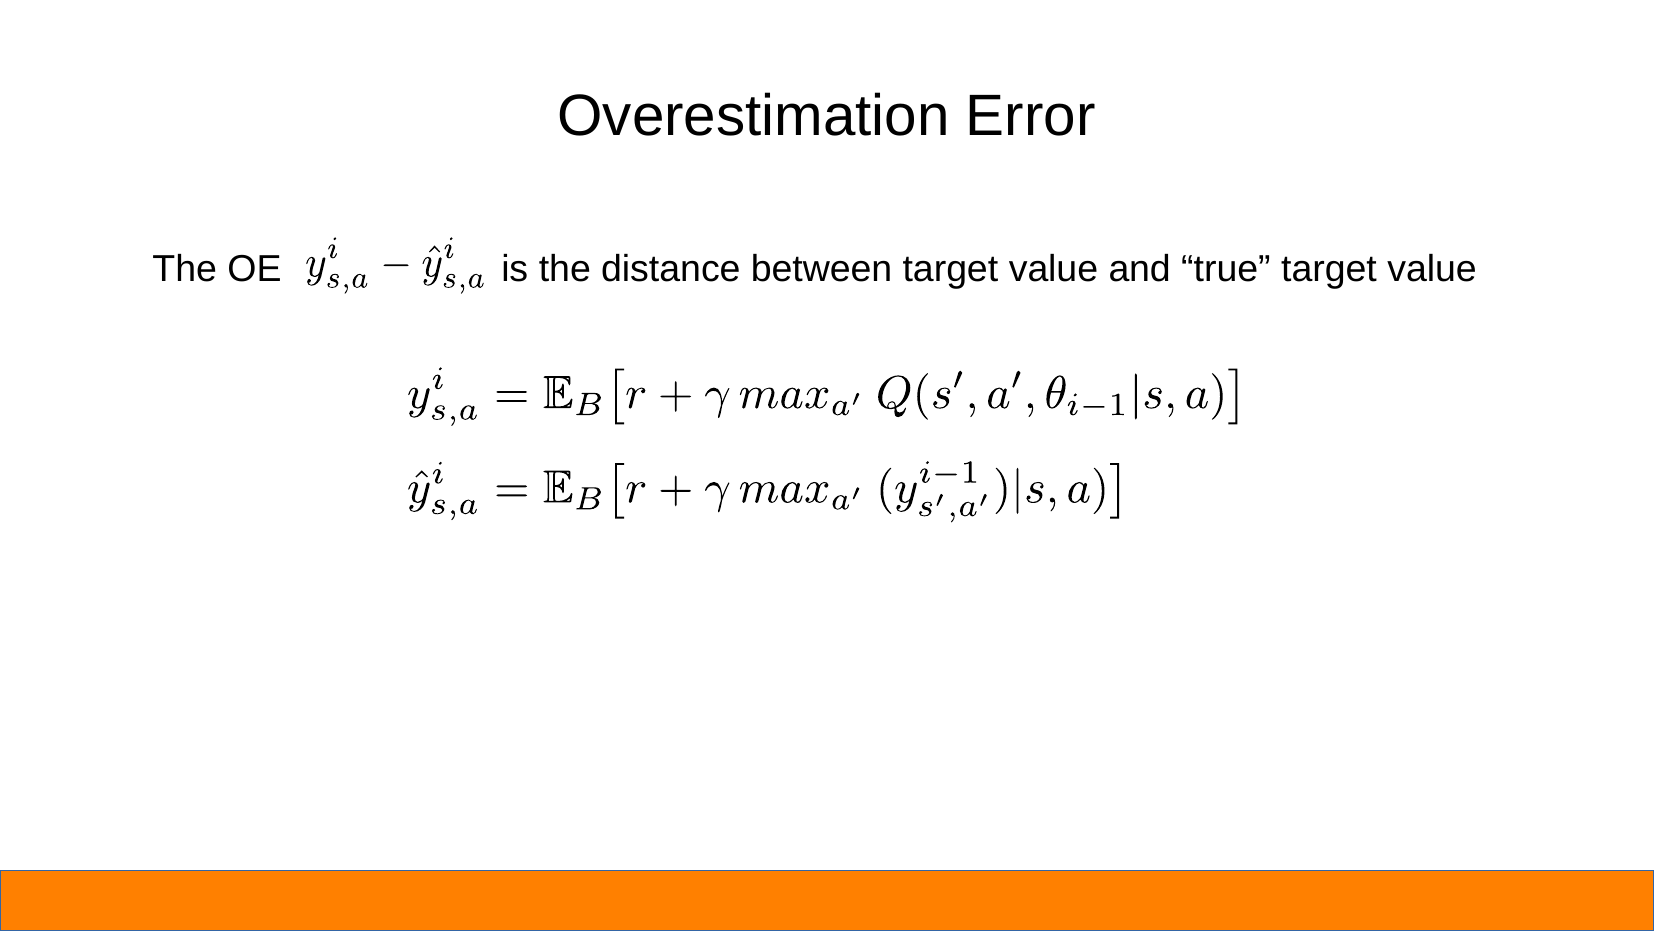

Overestimation Error
The OE is the distance between target value and “true” target value